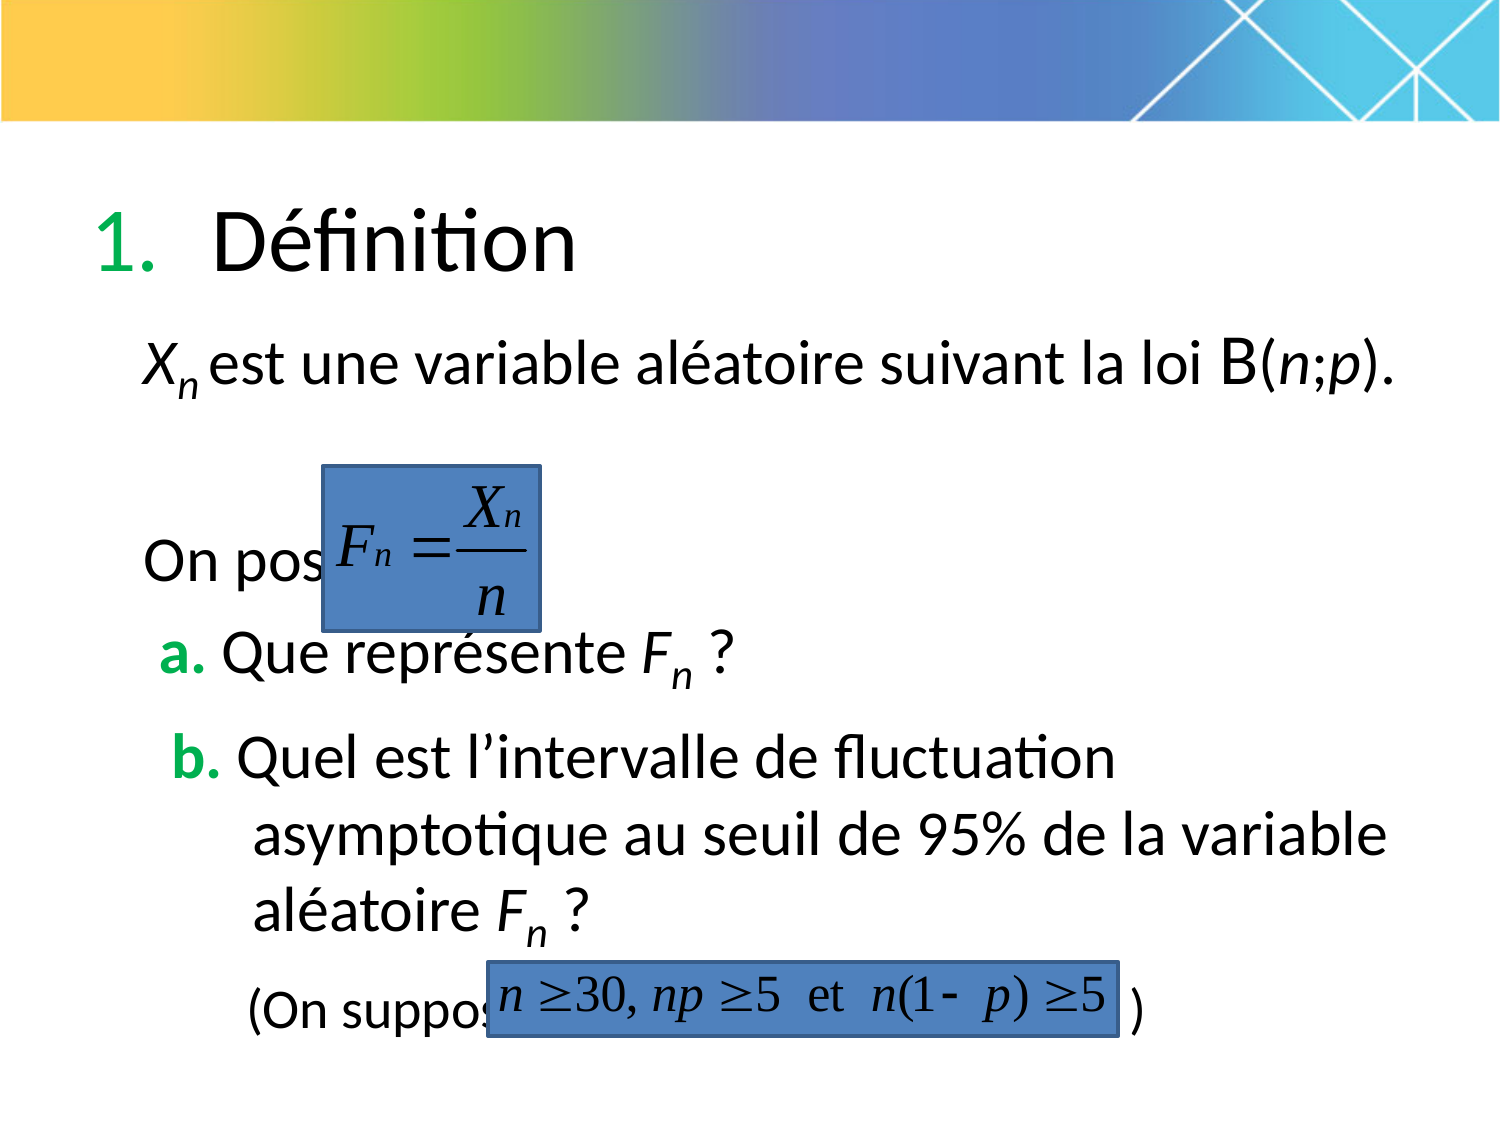

# Définition
Xn est une variable aléatoire suivant la loi B(n;p).
On pose
 a. Que représente Fn ?
b. Quel est l’intervalle de fluctuation asymptotique au seuil de 95% de la variable aléatoire Fn ?
 (On suppose )